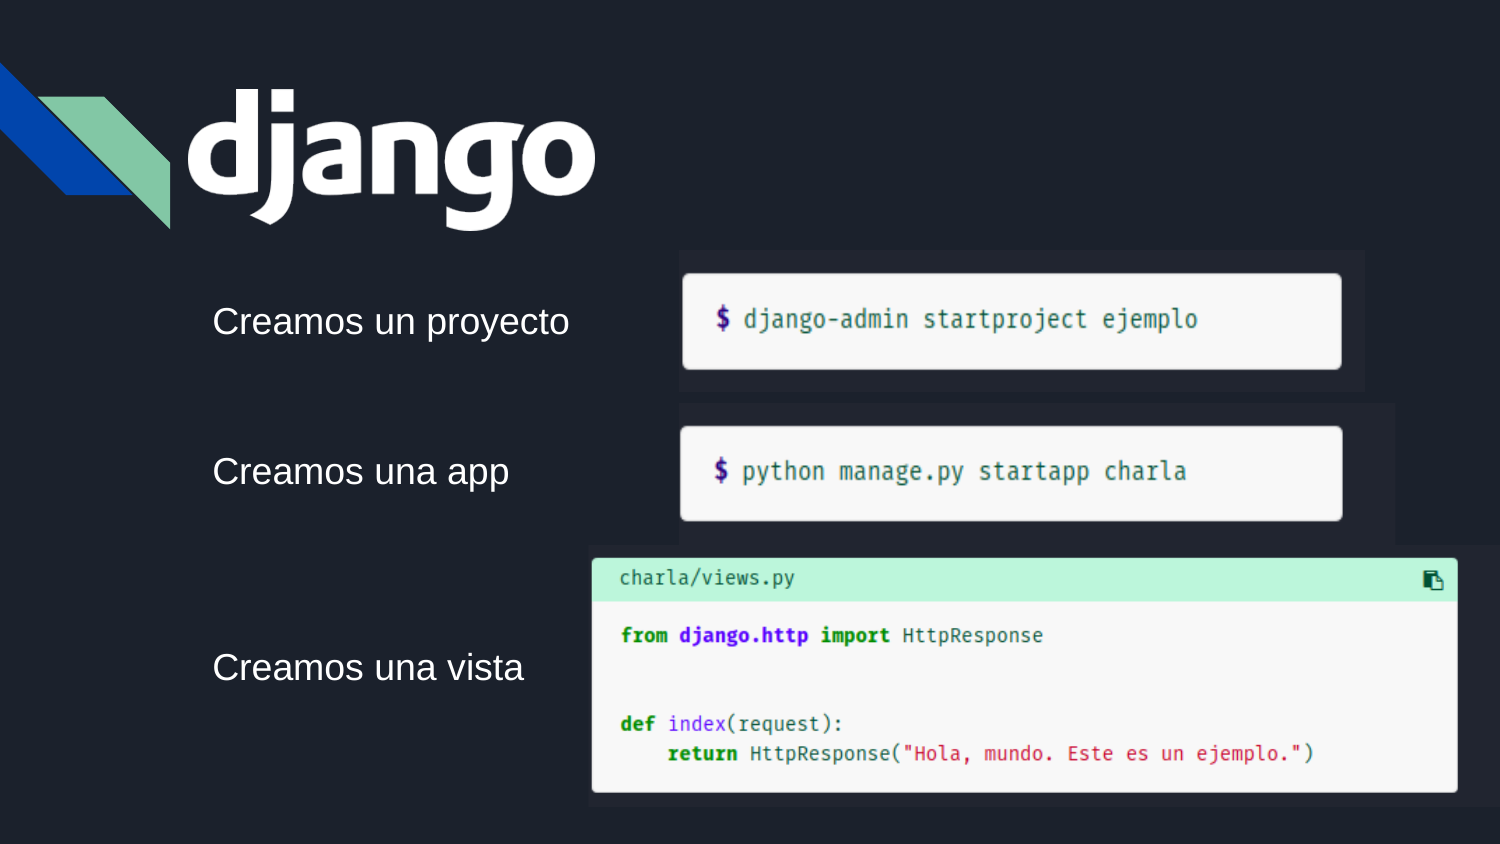

# Creamos un proyecto
Creamos una app
Creamos una vista